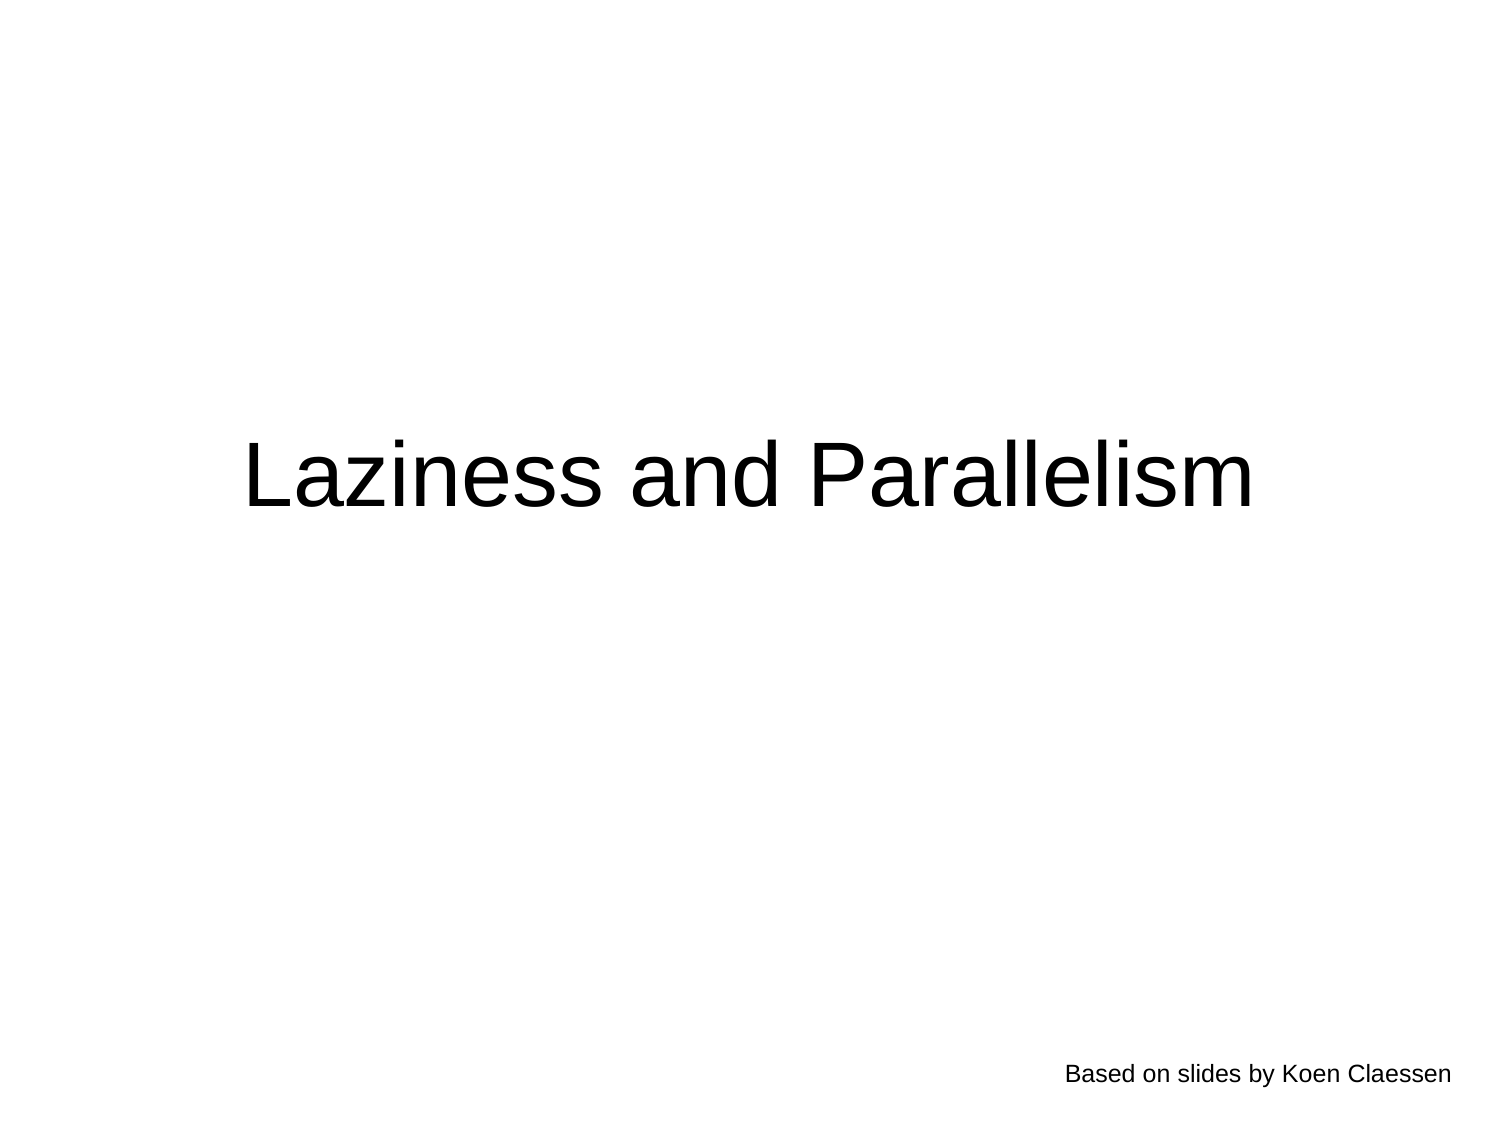

# Laziness and Parallelism
Based on slides by Koen Claessen